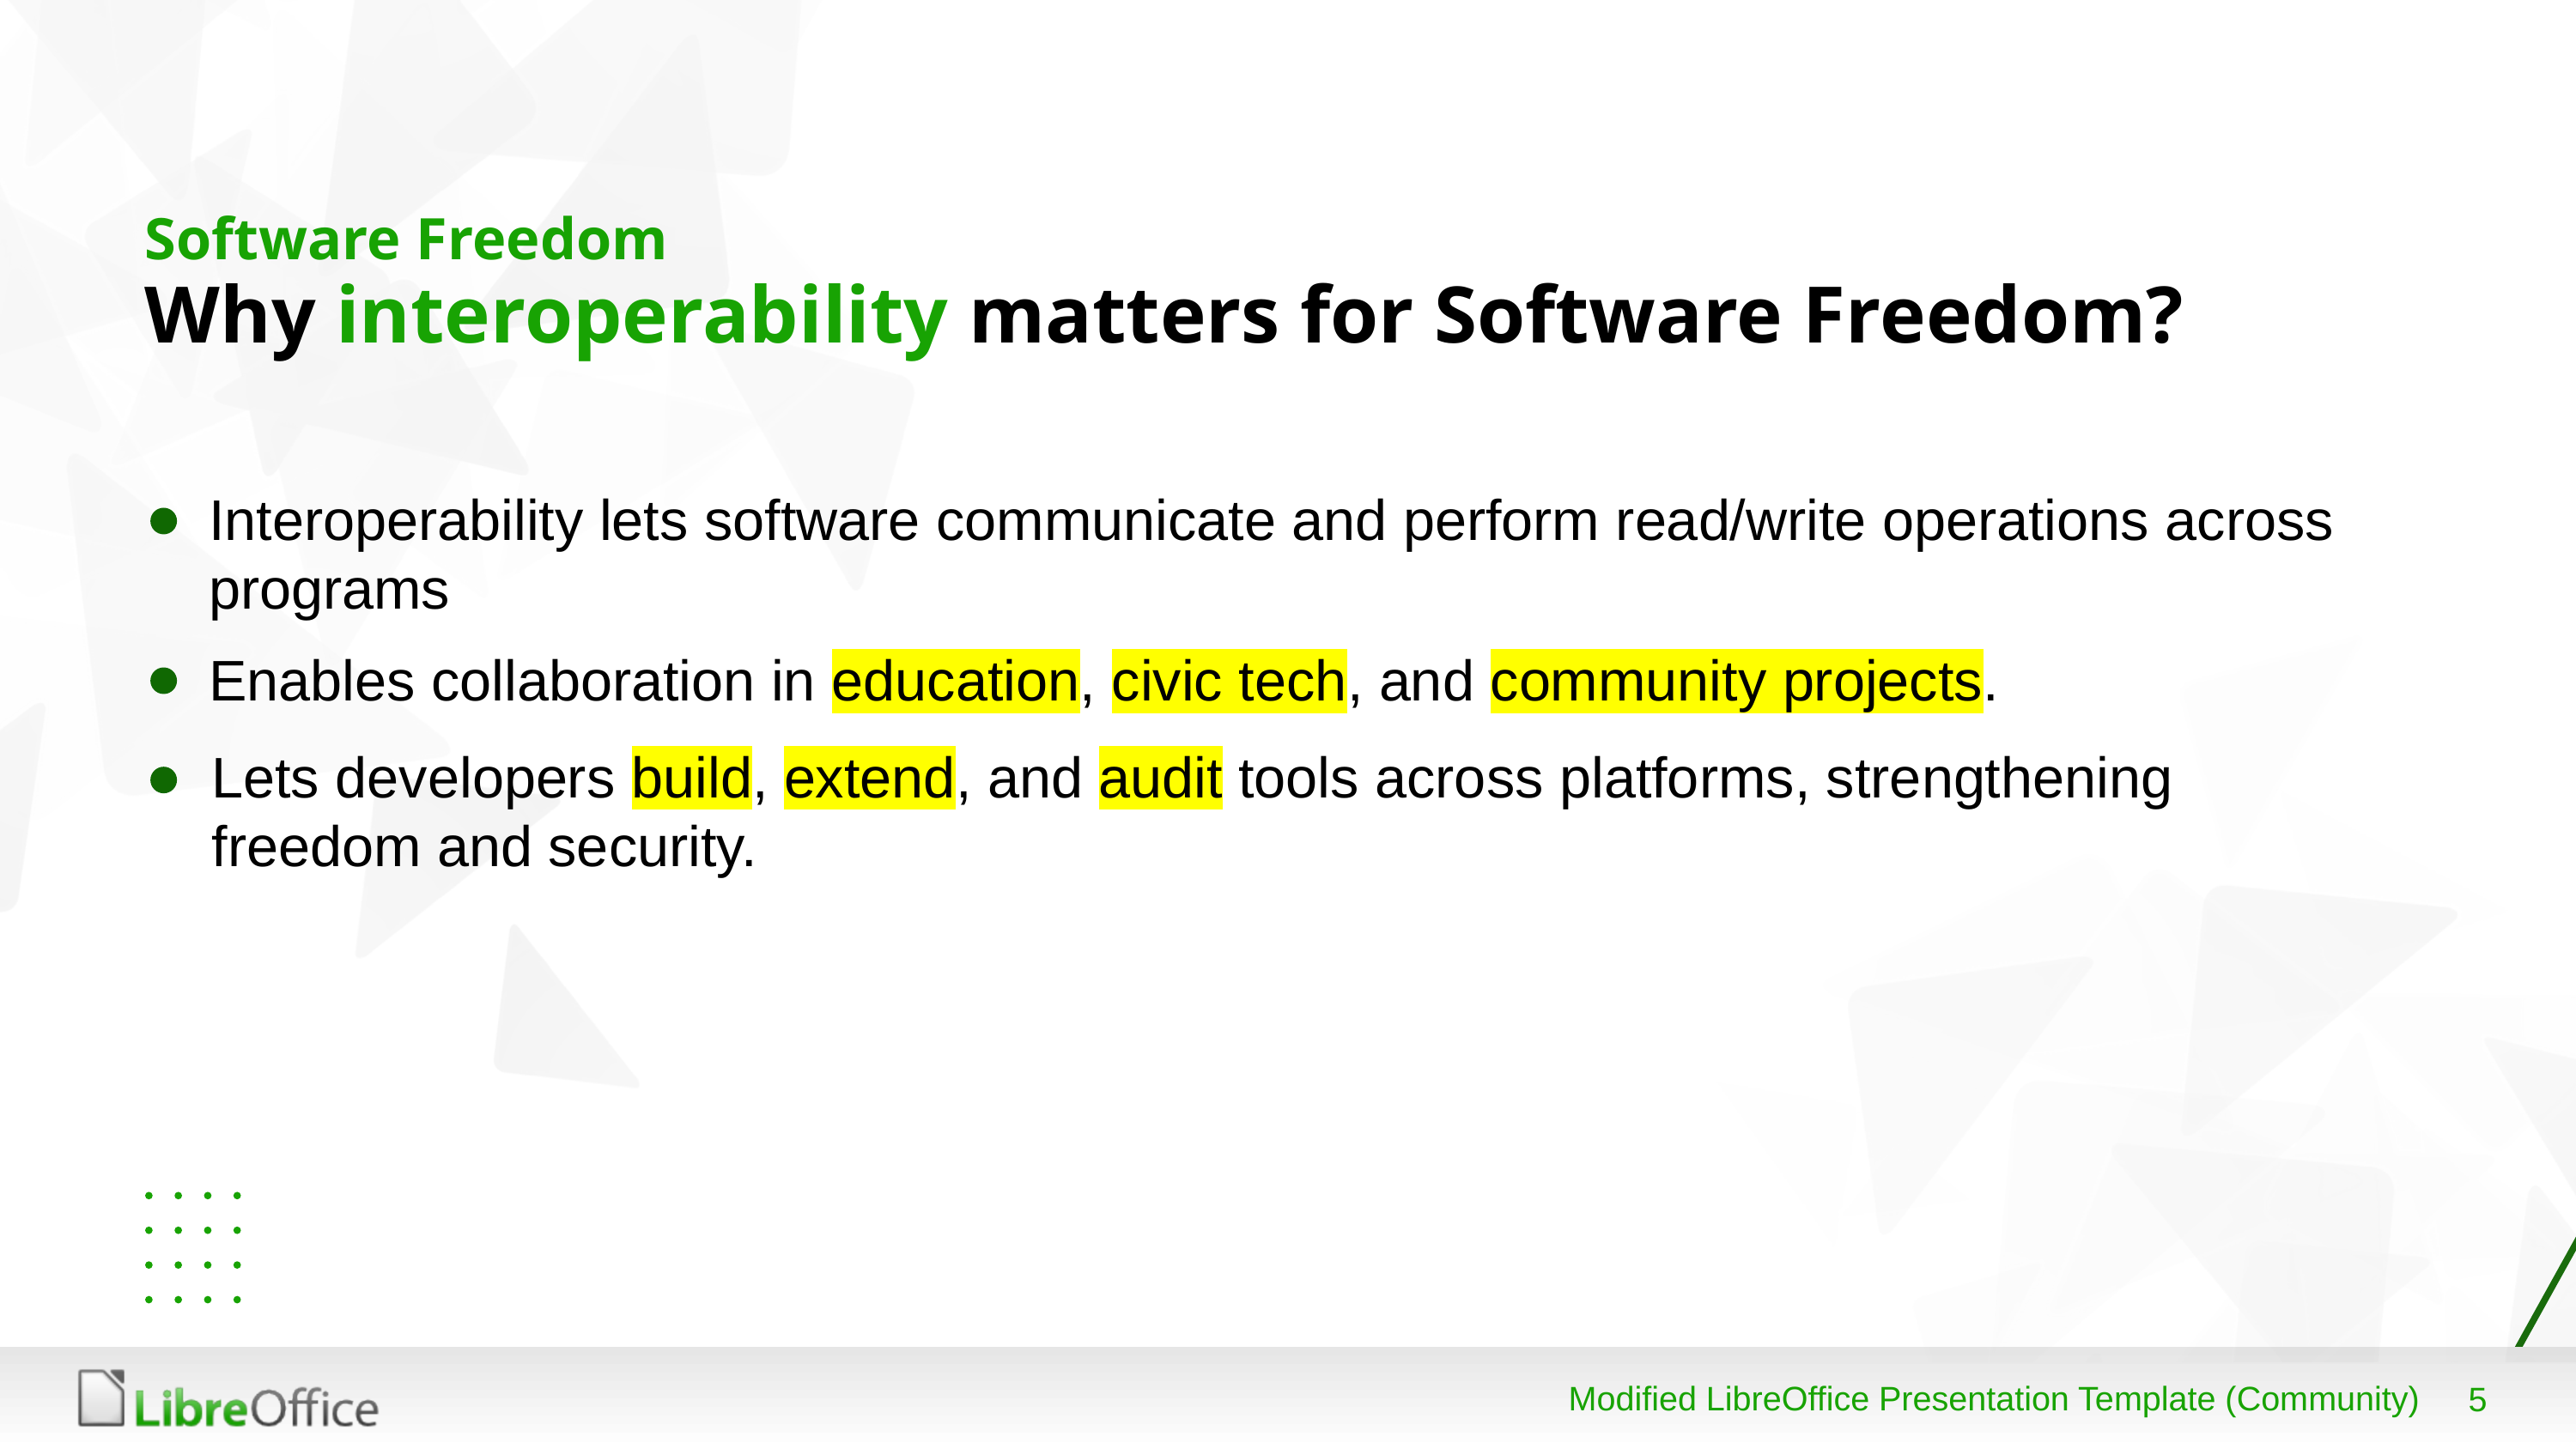

Software Freedom
Why interoperability matters for Software Freedom?
Interoperability lets software communicate and perform read/write operations across programs
Enables collaboration in education, civic tech, and community projects.
Lets developers build, extend, and audit tools across platforms, strengthening freedom and security.
Modified LibreOffice Presentation Template (Community)
5